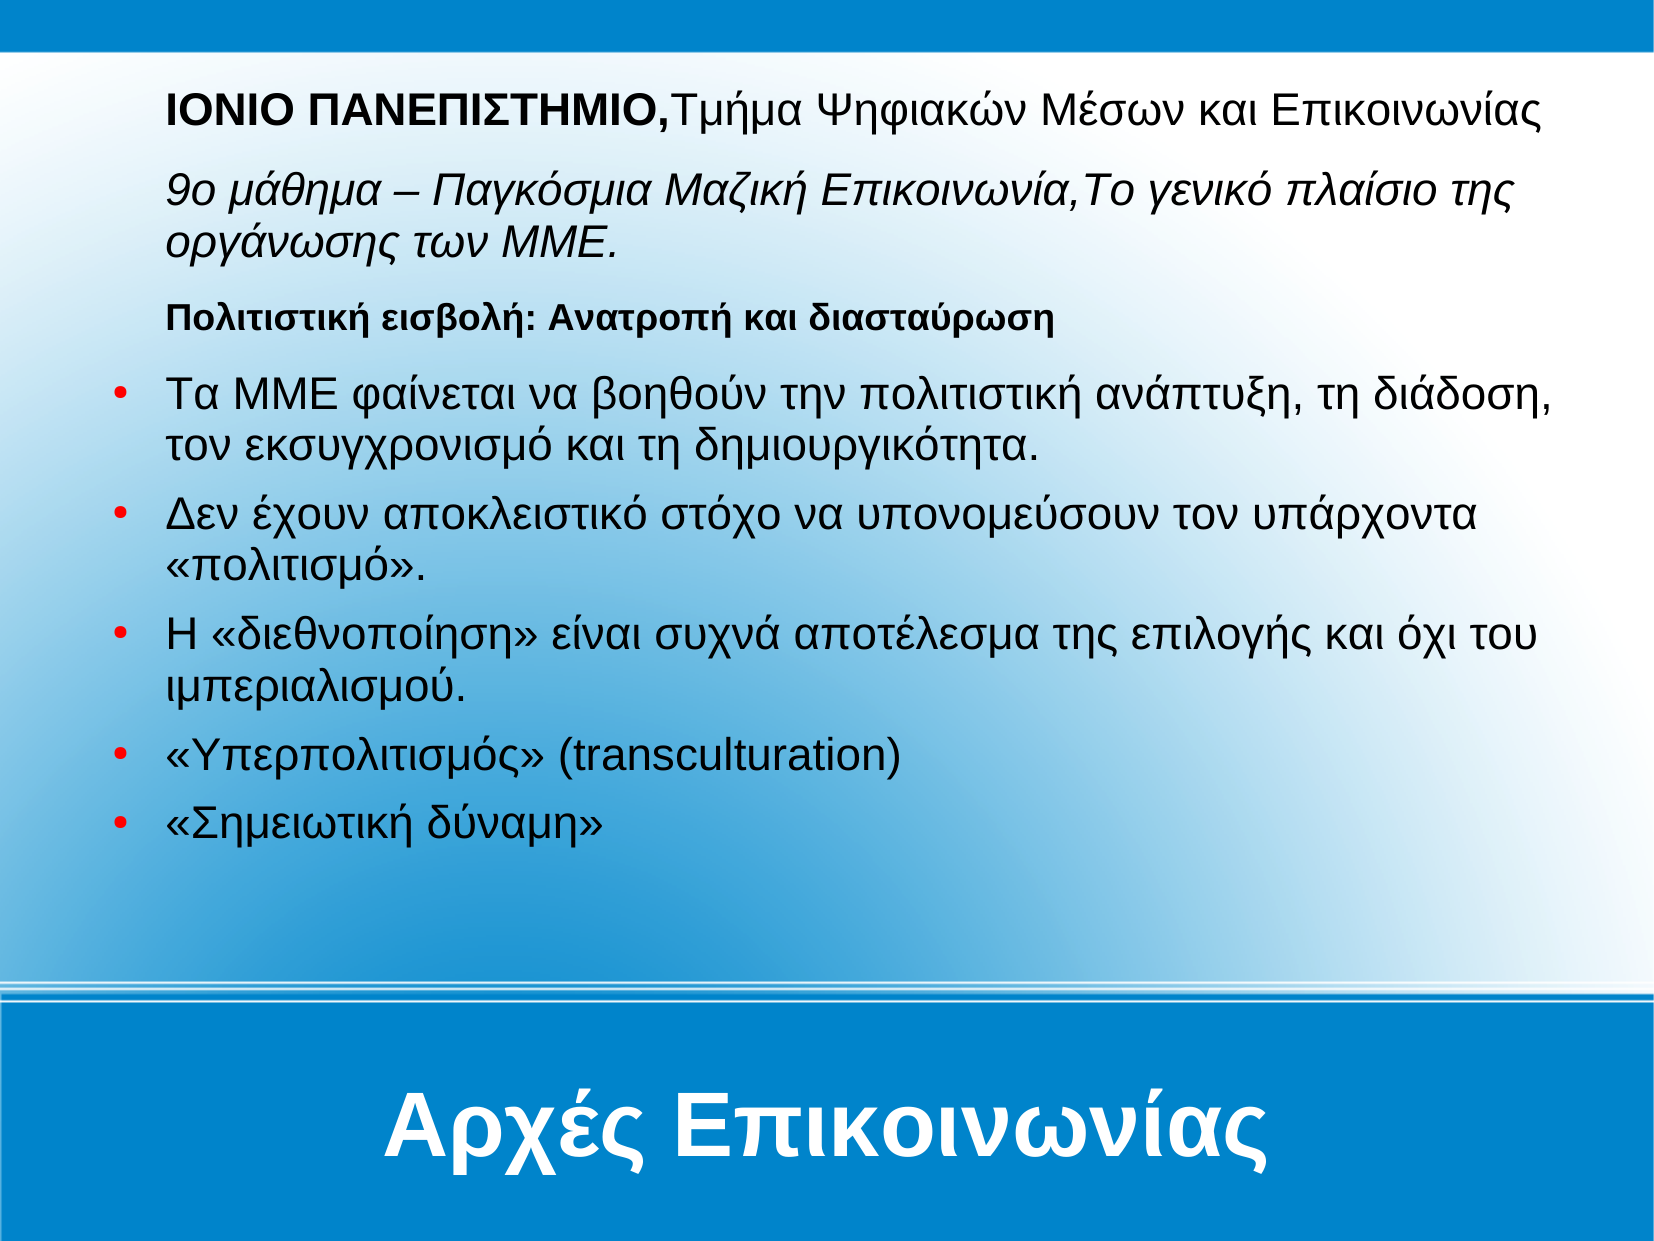

ΙΟΝΙΟ ΠΑΝΕΠΙΣΤΗΜΙΟ,Τμήμα Ψηφιακών Μέσων και Επικοινωνίας
9ο μάθημα – Παγκόσμια Μαζική Επικοινωνία,Το γενικό πλαίσιο της οργάνωσης των ΜΜΕ.
Πολιτιστική εισβολή: Ανατροπή και διασταύρωση
Τα ΜΜΕ φαίνεται να βοηθούν την πολιτιστική ανάπτυξη, τη διάδοση, τον εκσυγχρονισμό και τη δημιουργικότητα.
Δεν έχουν αποκλειστικό στόχο να υπονομεύσουν τον υπάρχοντα «πολιτισμό».
Η «διεθνοποίηση» είναι συχνά αποτέλεσμα της επιλογής και όχι του ιμπεριαλισμού.
«Υπερπολιτισμός» (transculturation)
«Σημειωτική δύναμη»
# Αρχές Επικοινωνίας